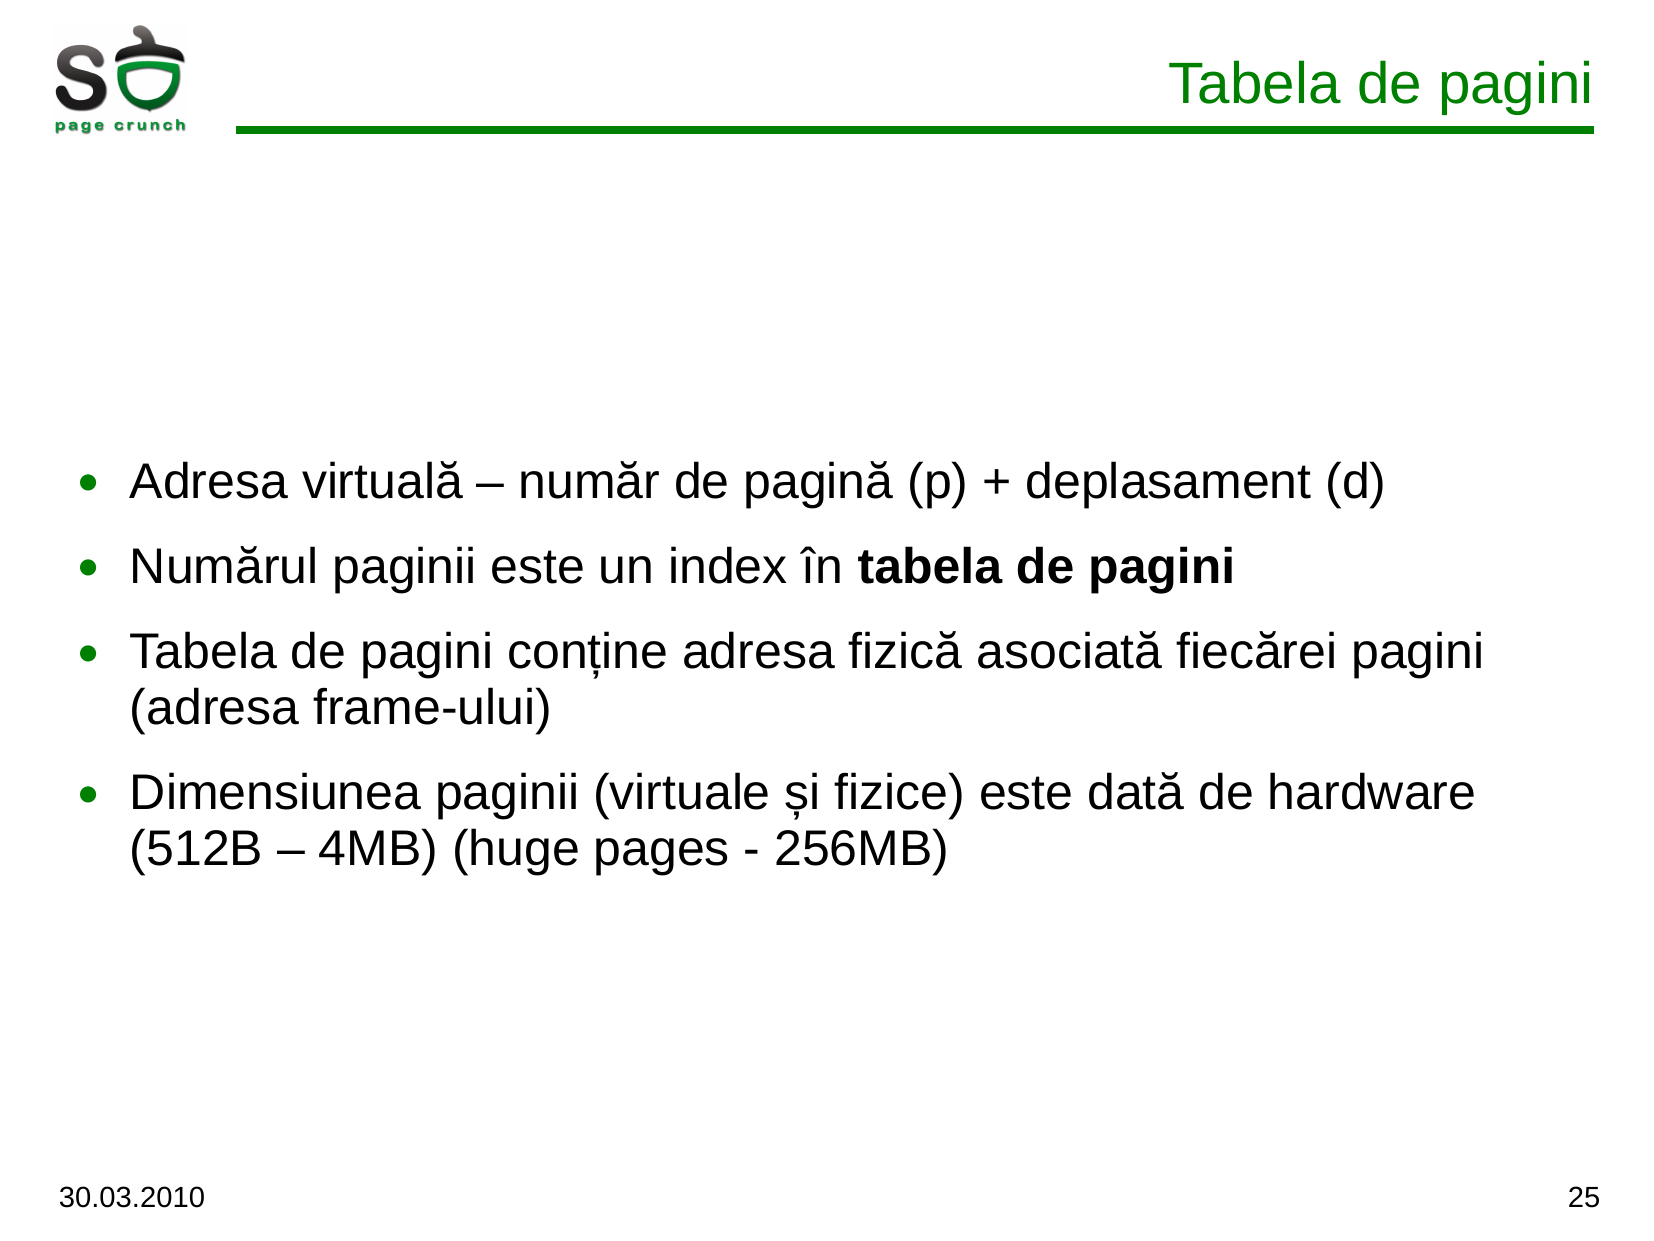

# Tabela de pagini
Adresa virtuală – număr de pagină (p) + deplasament (d)
Numărul paginii este un index în tabela de pagini
Tabela de pagini conține adresa fizică asociată fiecărei pagini (adresa frame-ului)
Dimensiunea paginii (virtuale și fizice) este dată de hardware (512B – 4MB) (huge pages - 256MB)
30.03.2010
25